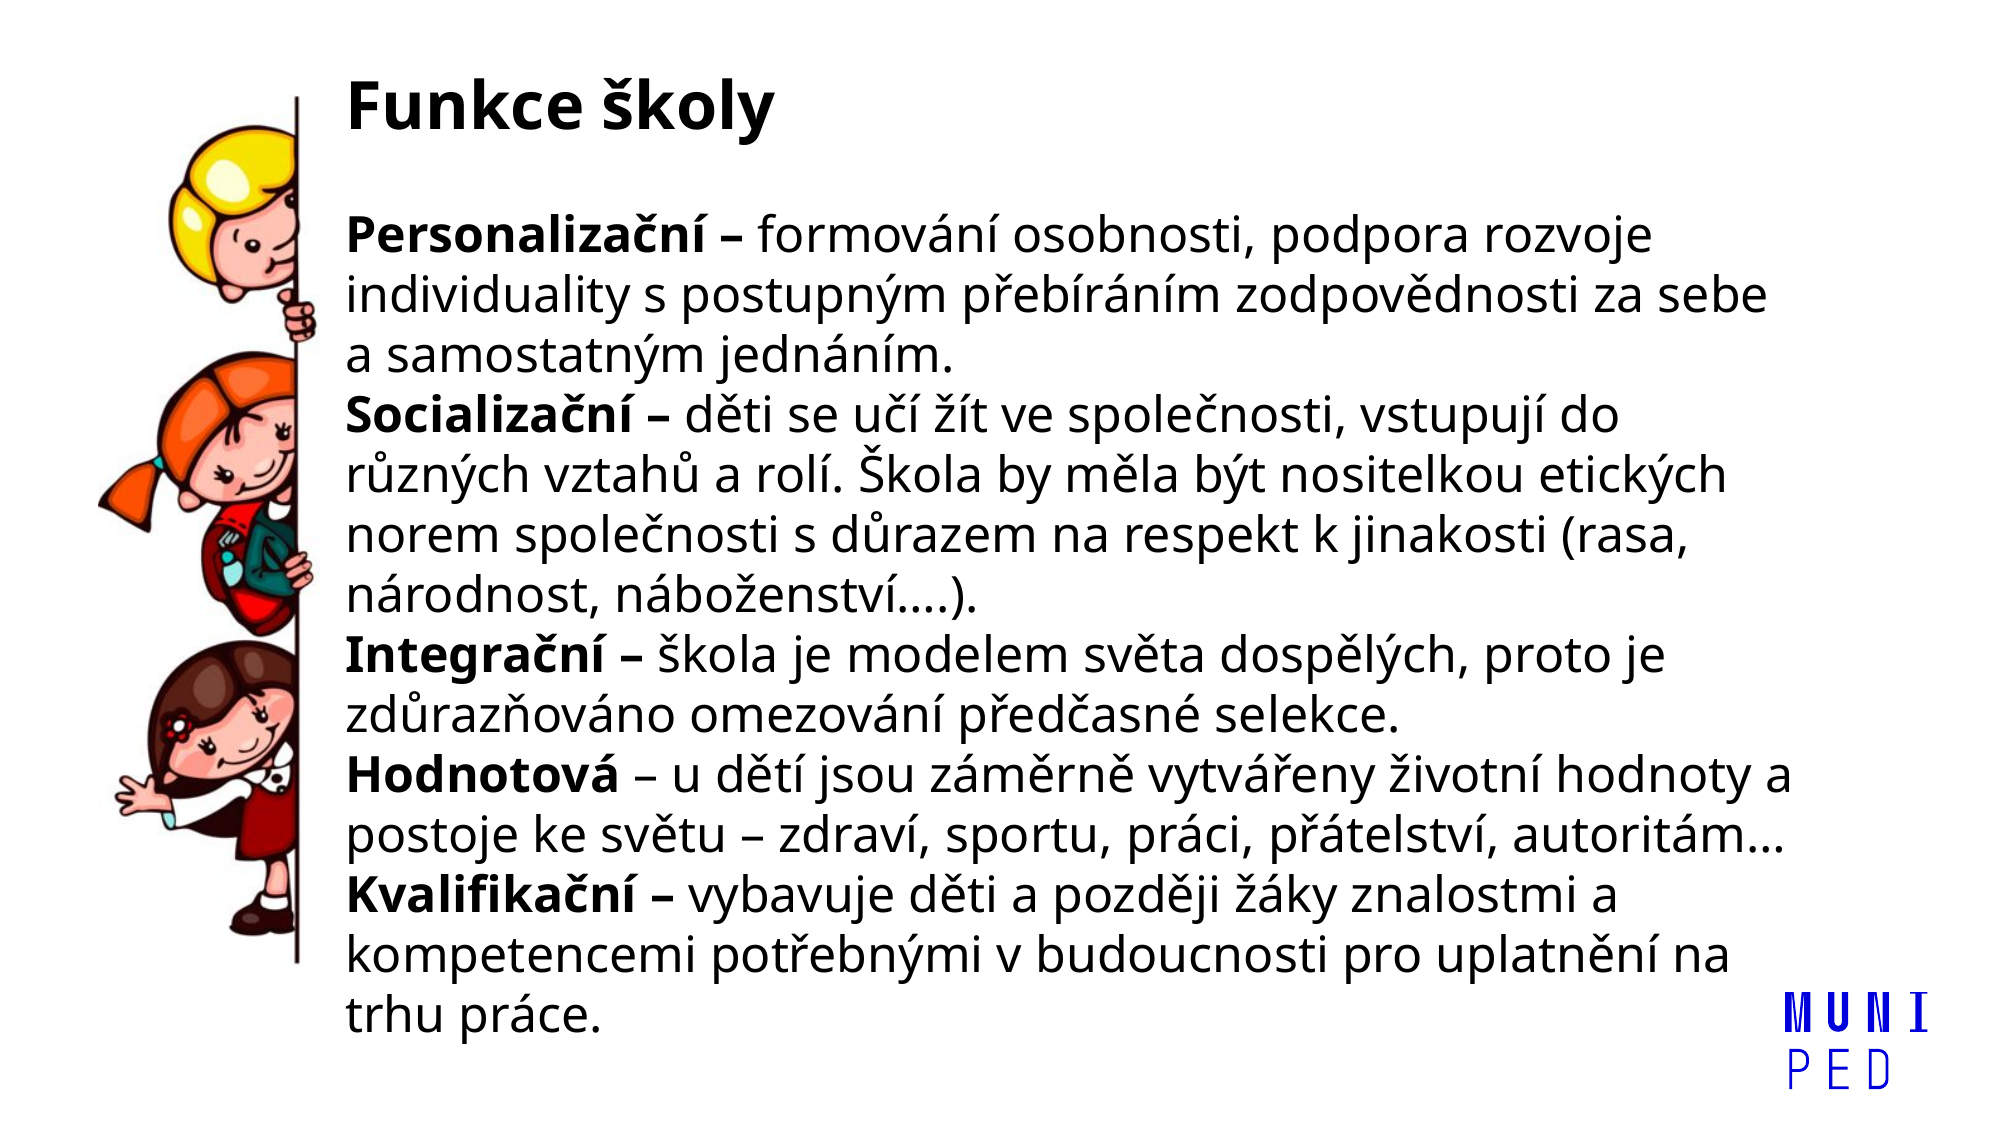

Funkce školy
Personalizační – formování osobnosti, podpora rozvoje individuality s postupným přebíráním zodpovědnosti za sebe a samostatným jednáním.
Socializační – děti se učí žít ve společnosti, vstupují do různých vztahů a rolí. Škola by měla být nositelkou etických norem společnosti s důrazem na respekt k jinakosti (rasa, národnost, náboženství….).
Integrační – škola je modelem světa dospělých, proto je zdůrazňováno omezování předčasné selekce.
Hodnotová – u dětí jsou záměrně vytvářeny životní hodnoty a postoje ke světu – zdraví, sportu, práci, přátelství, autoritám…
Kvalifikační – vybavuje děti a později žáky znalostmi a kompetencemi potřebnými v budoucnosti pro uplatnění na trhu práce.